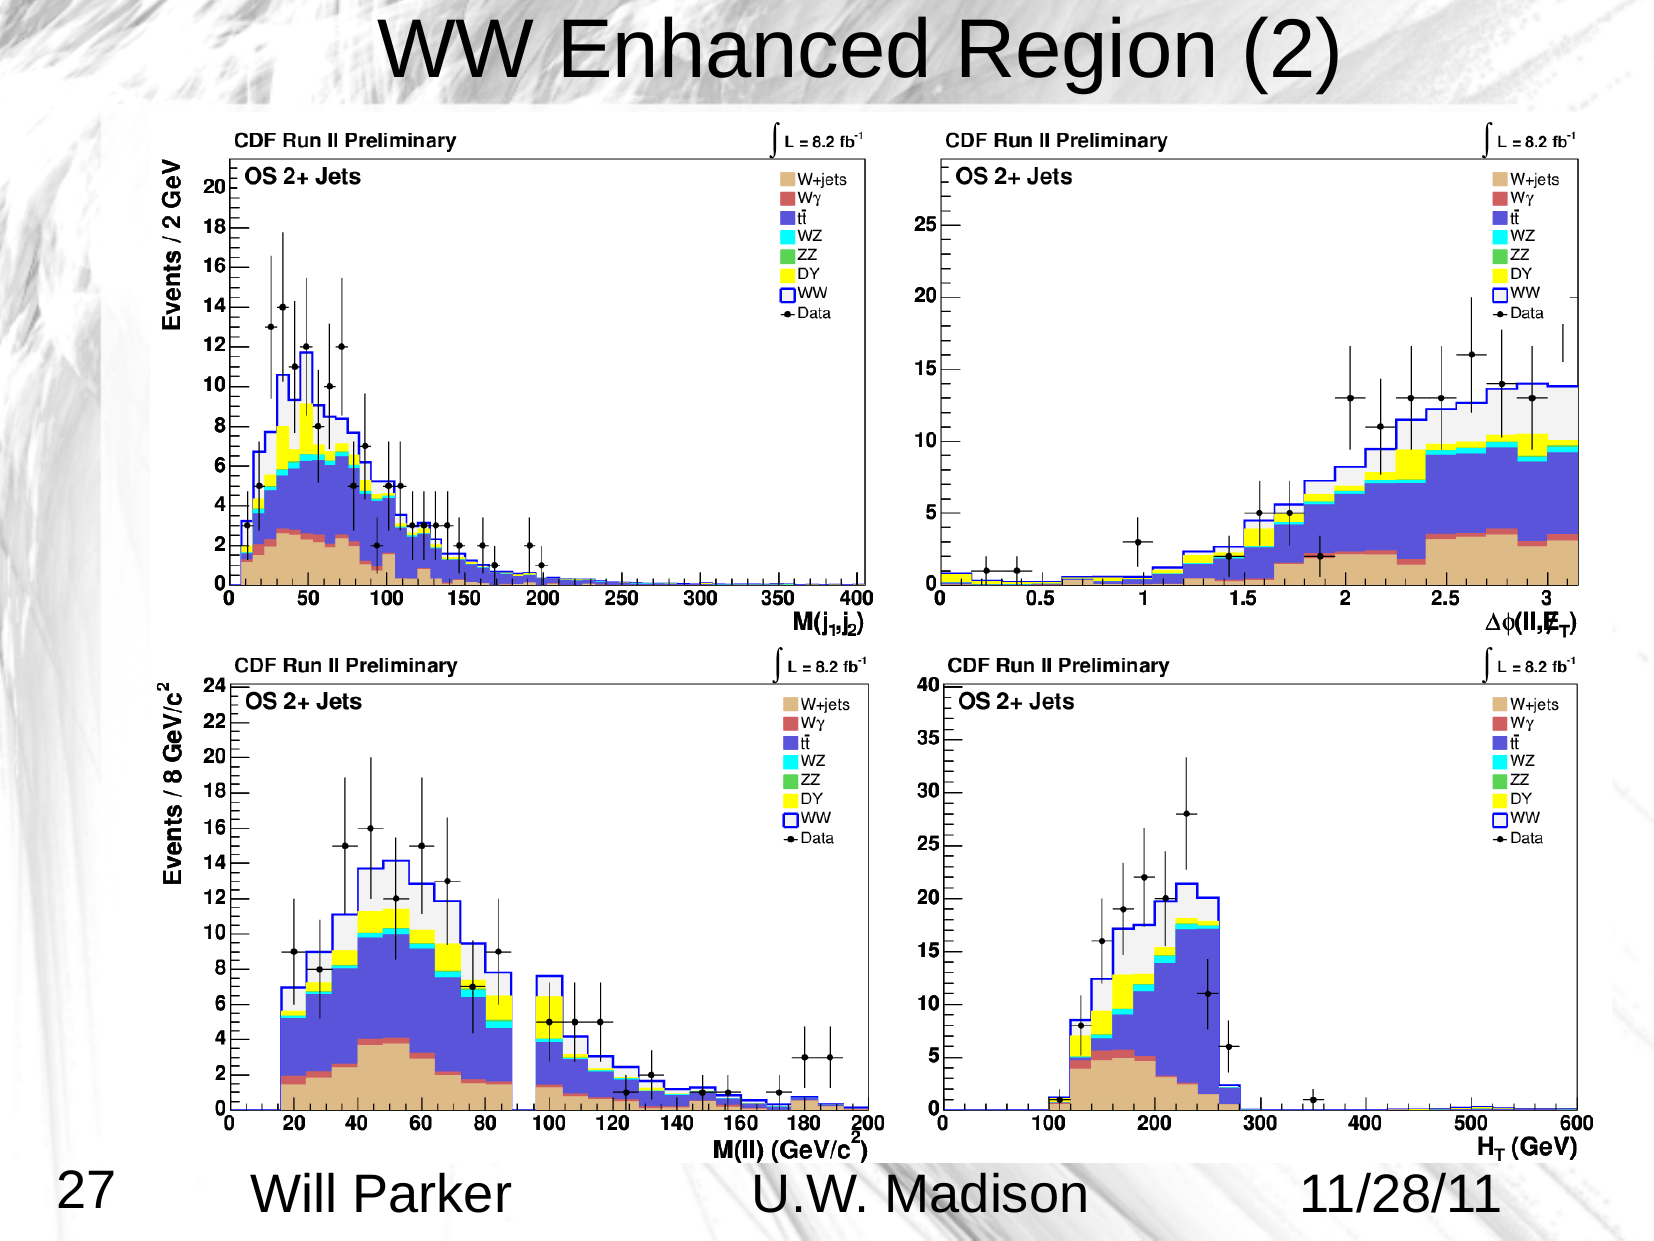

# WW Enhanced Region (2)
27
 Will Parker U.W. Madison 11/28/11